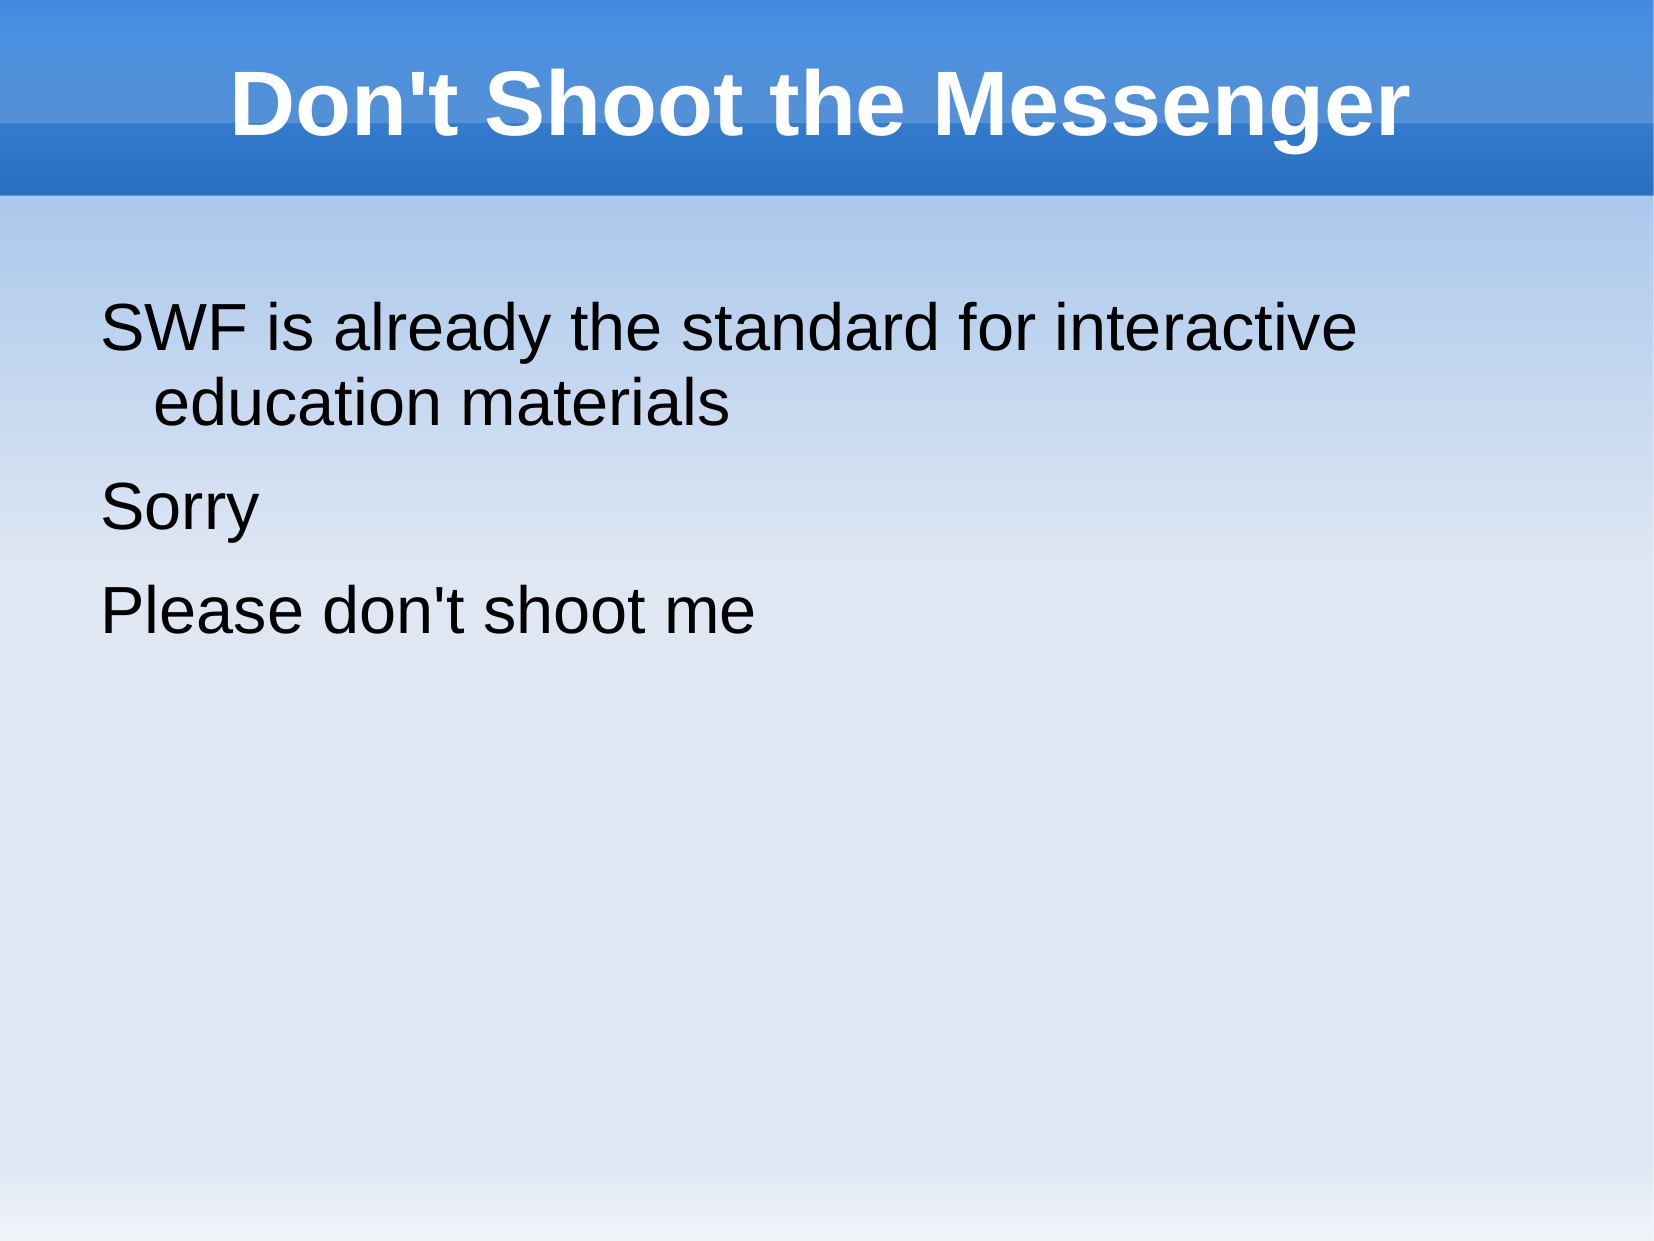

# Don't Shoot the Messenger
SWF is already the standard for interactive education materials
Sorry
Please don't shoot me